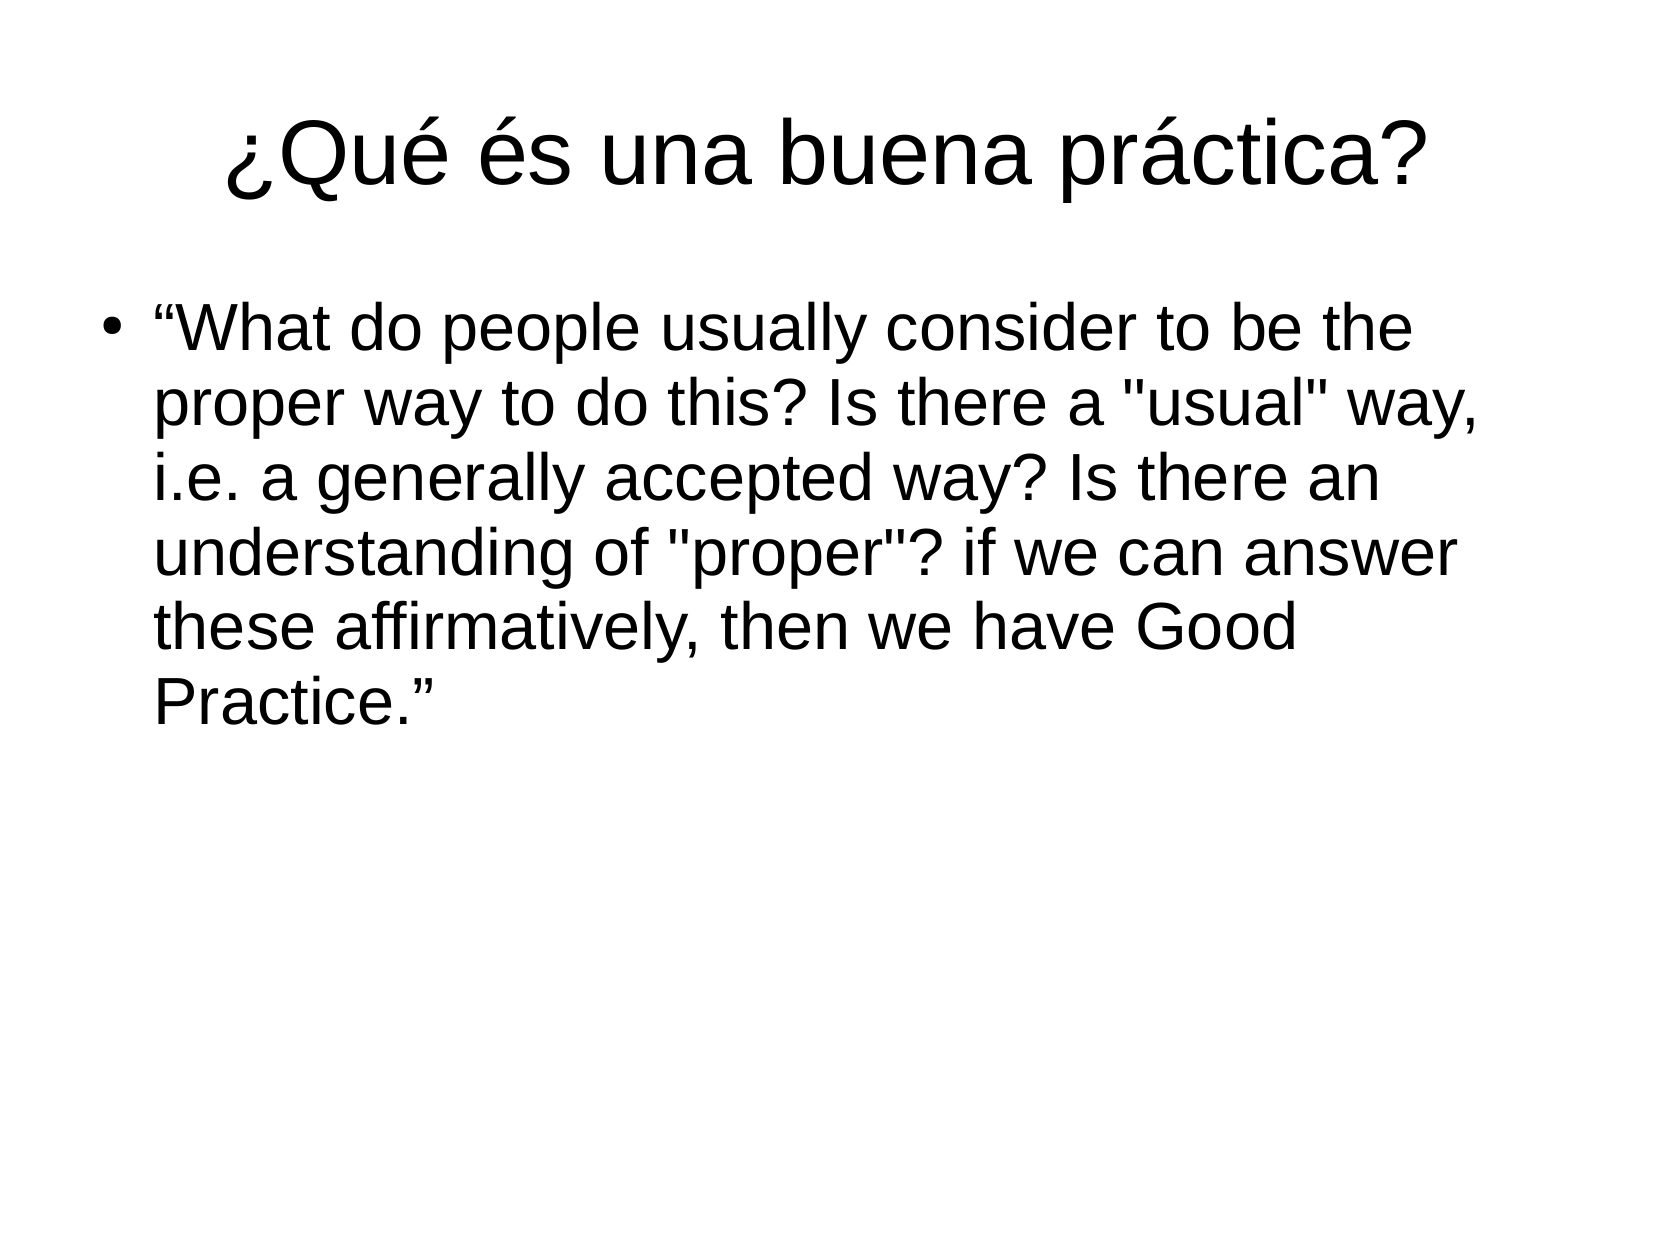

# ¿Qué és una buena práctica?
“What do people usually consider to be the proper way to do this? Is there a "usual" way, i.e. a generally accepted way? Is there an understanding of "proper"? if we can answer these affirmatively, then we have Good Practice.”